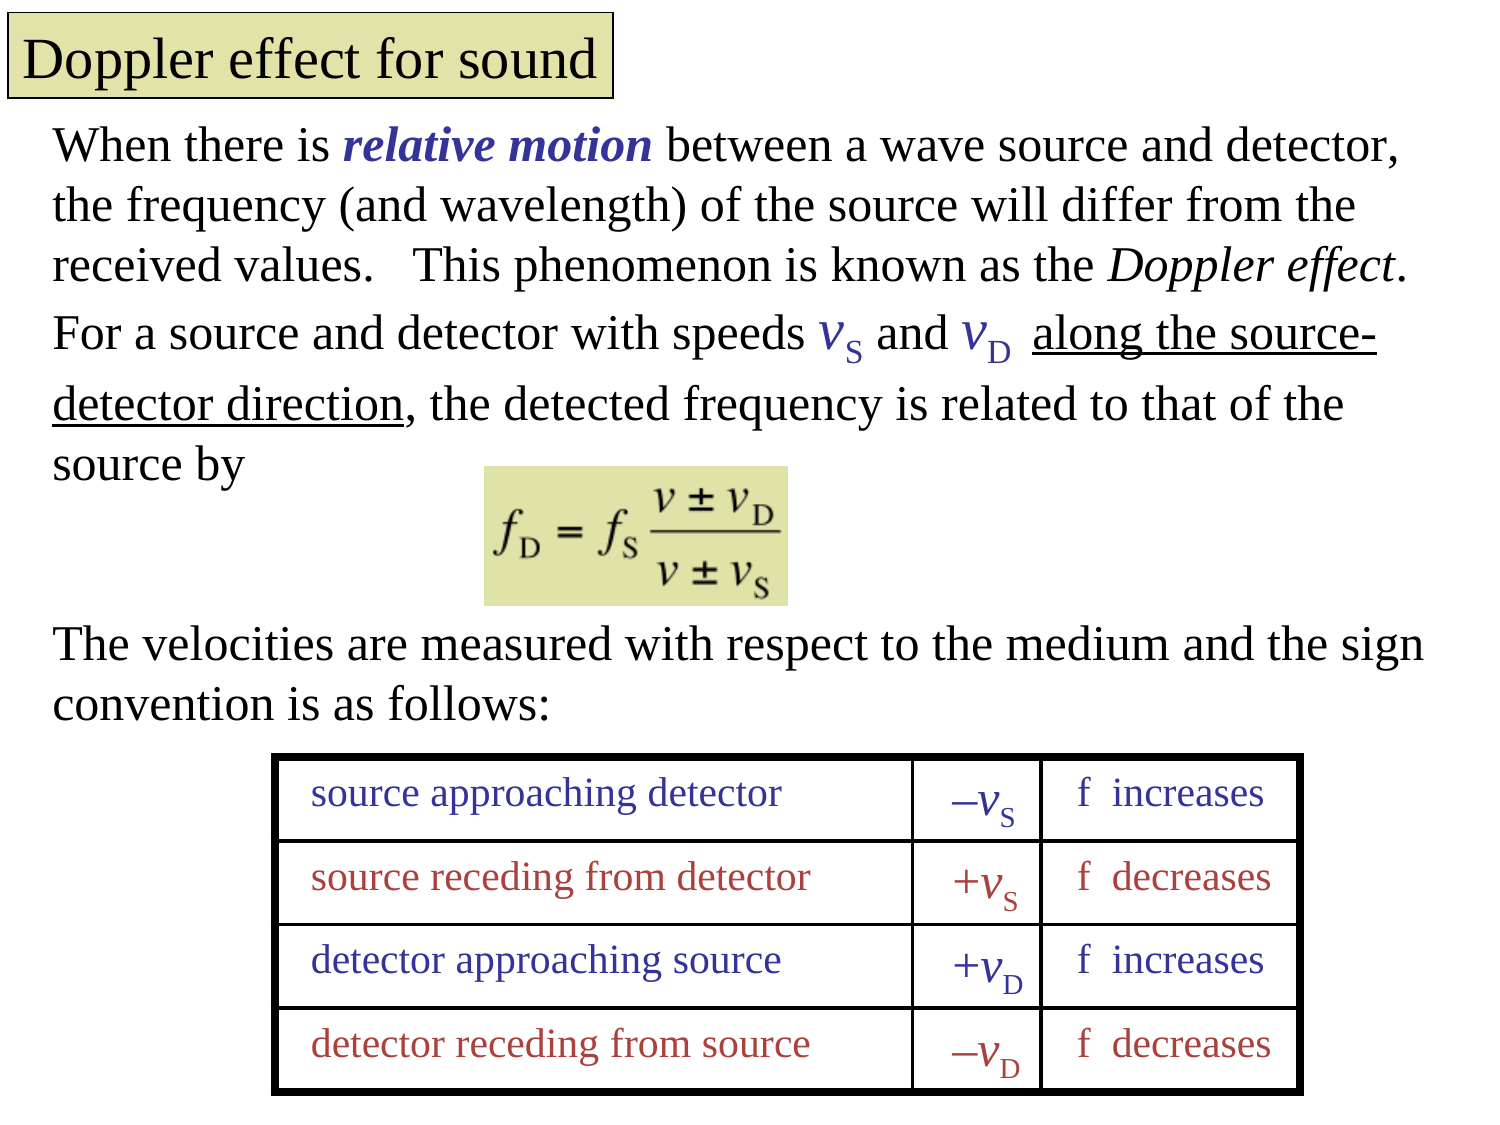

Doppler effect for sound
When there is relative motion between a wave source and detector, the frequency (and wavelength) of the source will differ from the received values. This phenomenon is known as the Doppler effect.
For a source and detector with speeds vS and vD along the source-detector direction, the detected frequency is related to that of the source by
The velocities are measured with respect to the medium and the sign convention is as follows:
| source approaching detector | –vS | f increases |
| --- | --- | --- |
| source receding from detector | +vS | f decreases |
| detector approaching source | +vD | f increases |
| detector receding from source | –vD | f decreases |